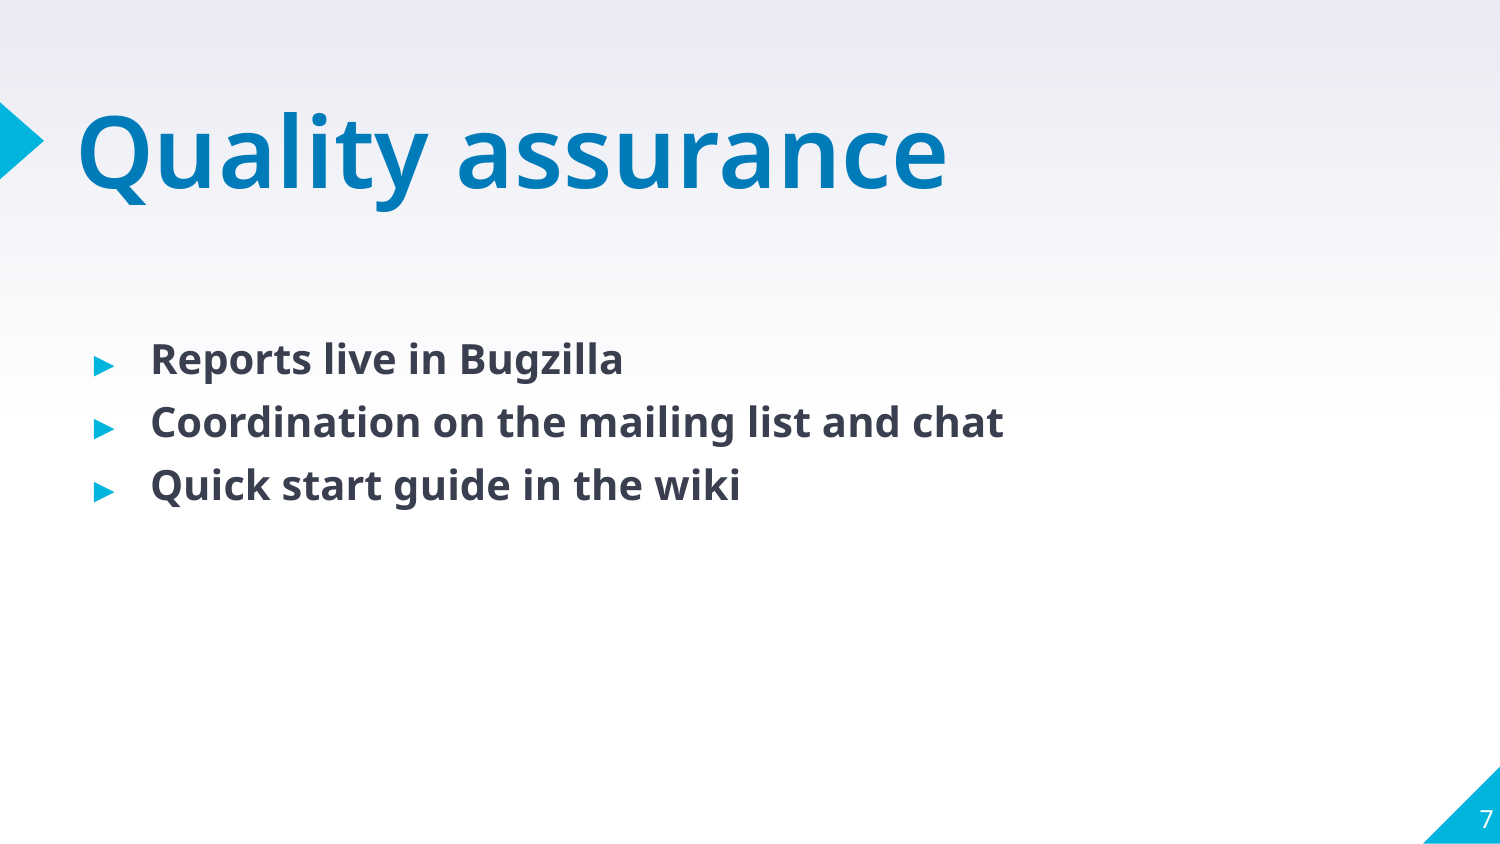

# Quality assurance
Reports live in Bugzilla
Coordination on the mailing list and chat
Quick start guide in the wiki